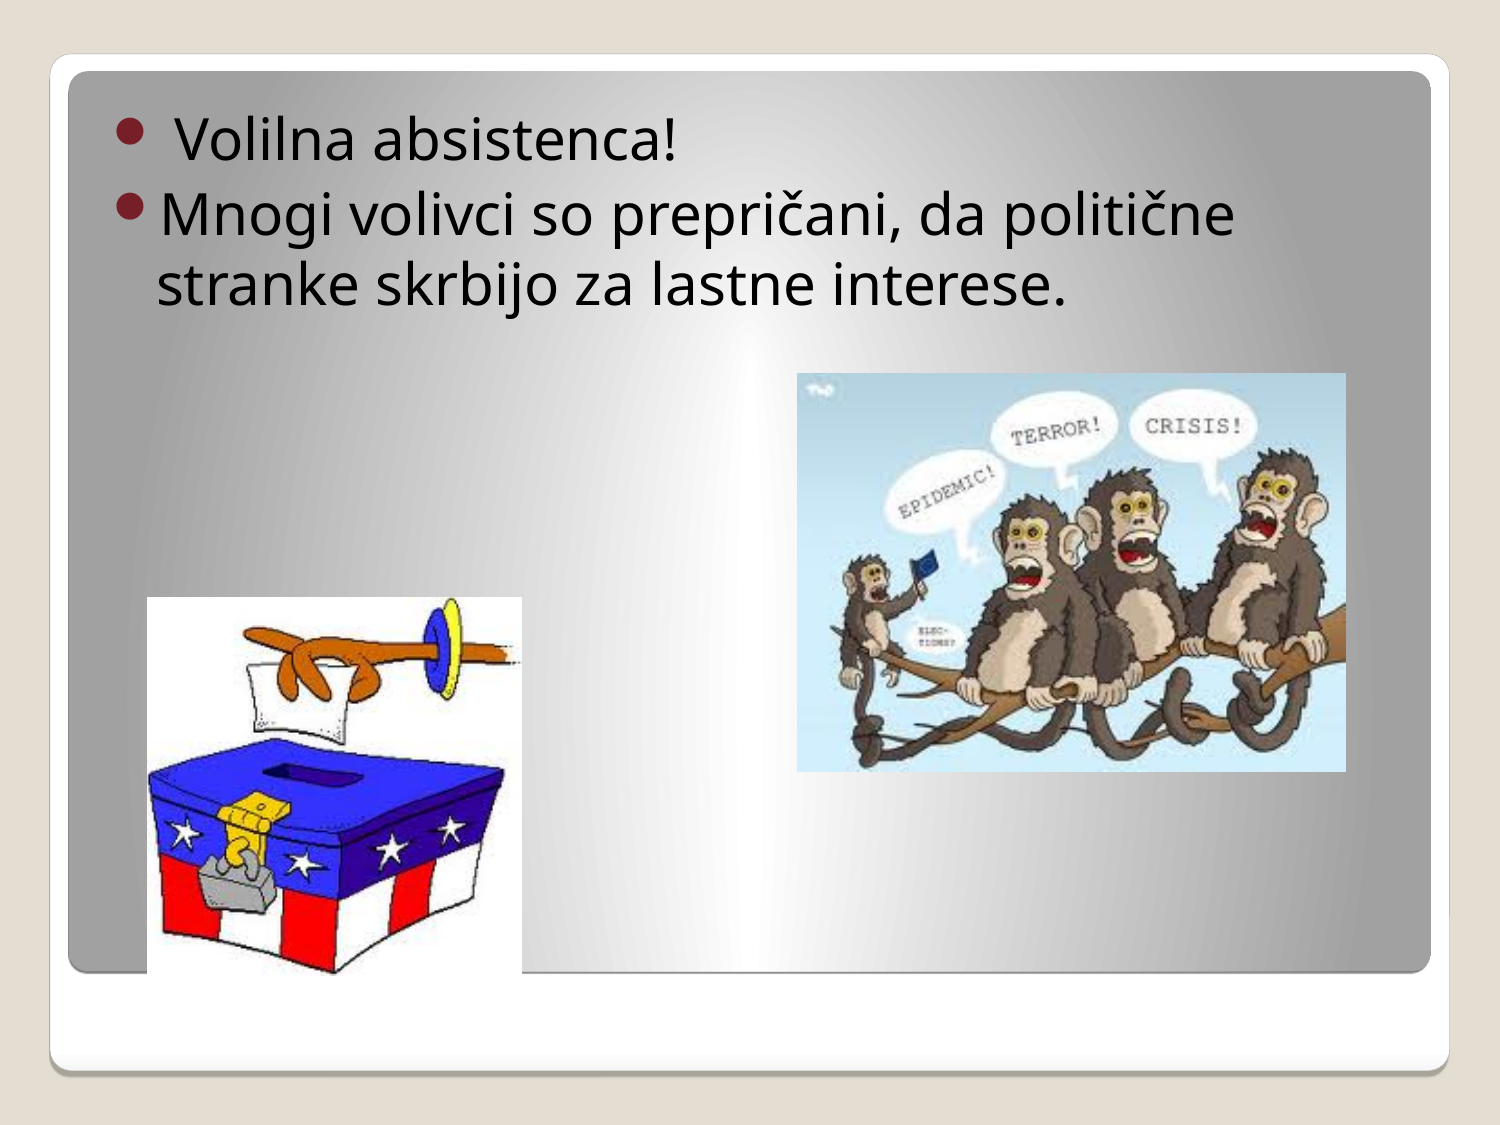

Volilna absistenca!
Mnogi volivci so prepričani, da politične stranke skrbijo za lastne interese.
#